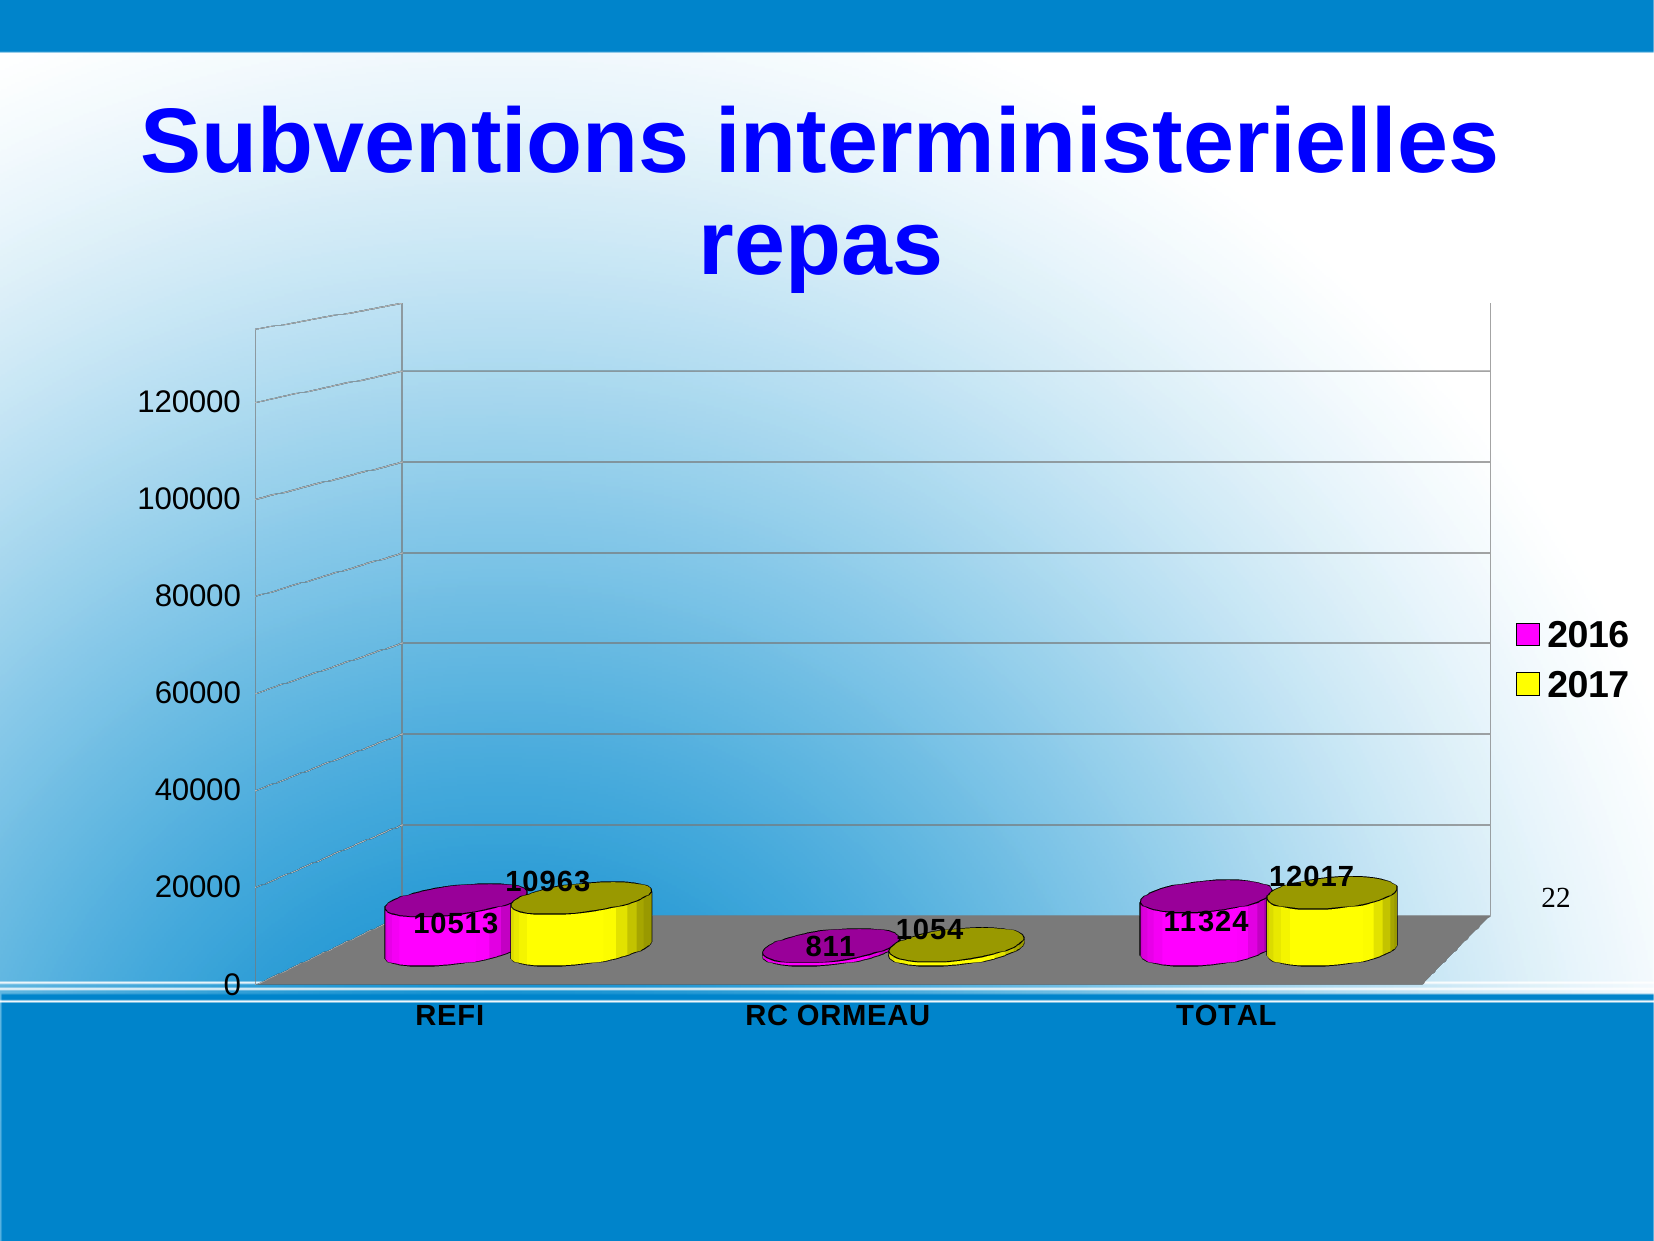

# Subventions interministerielles repas
[unsupported chart]
22